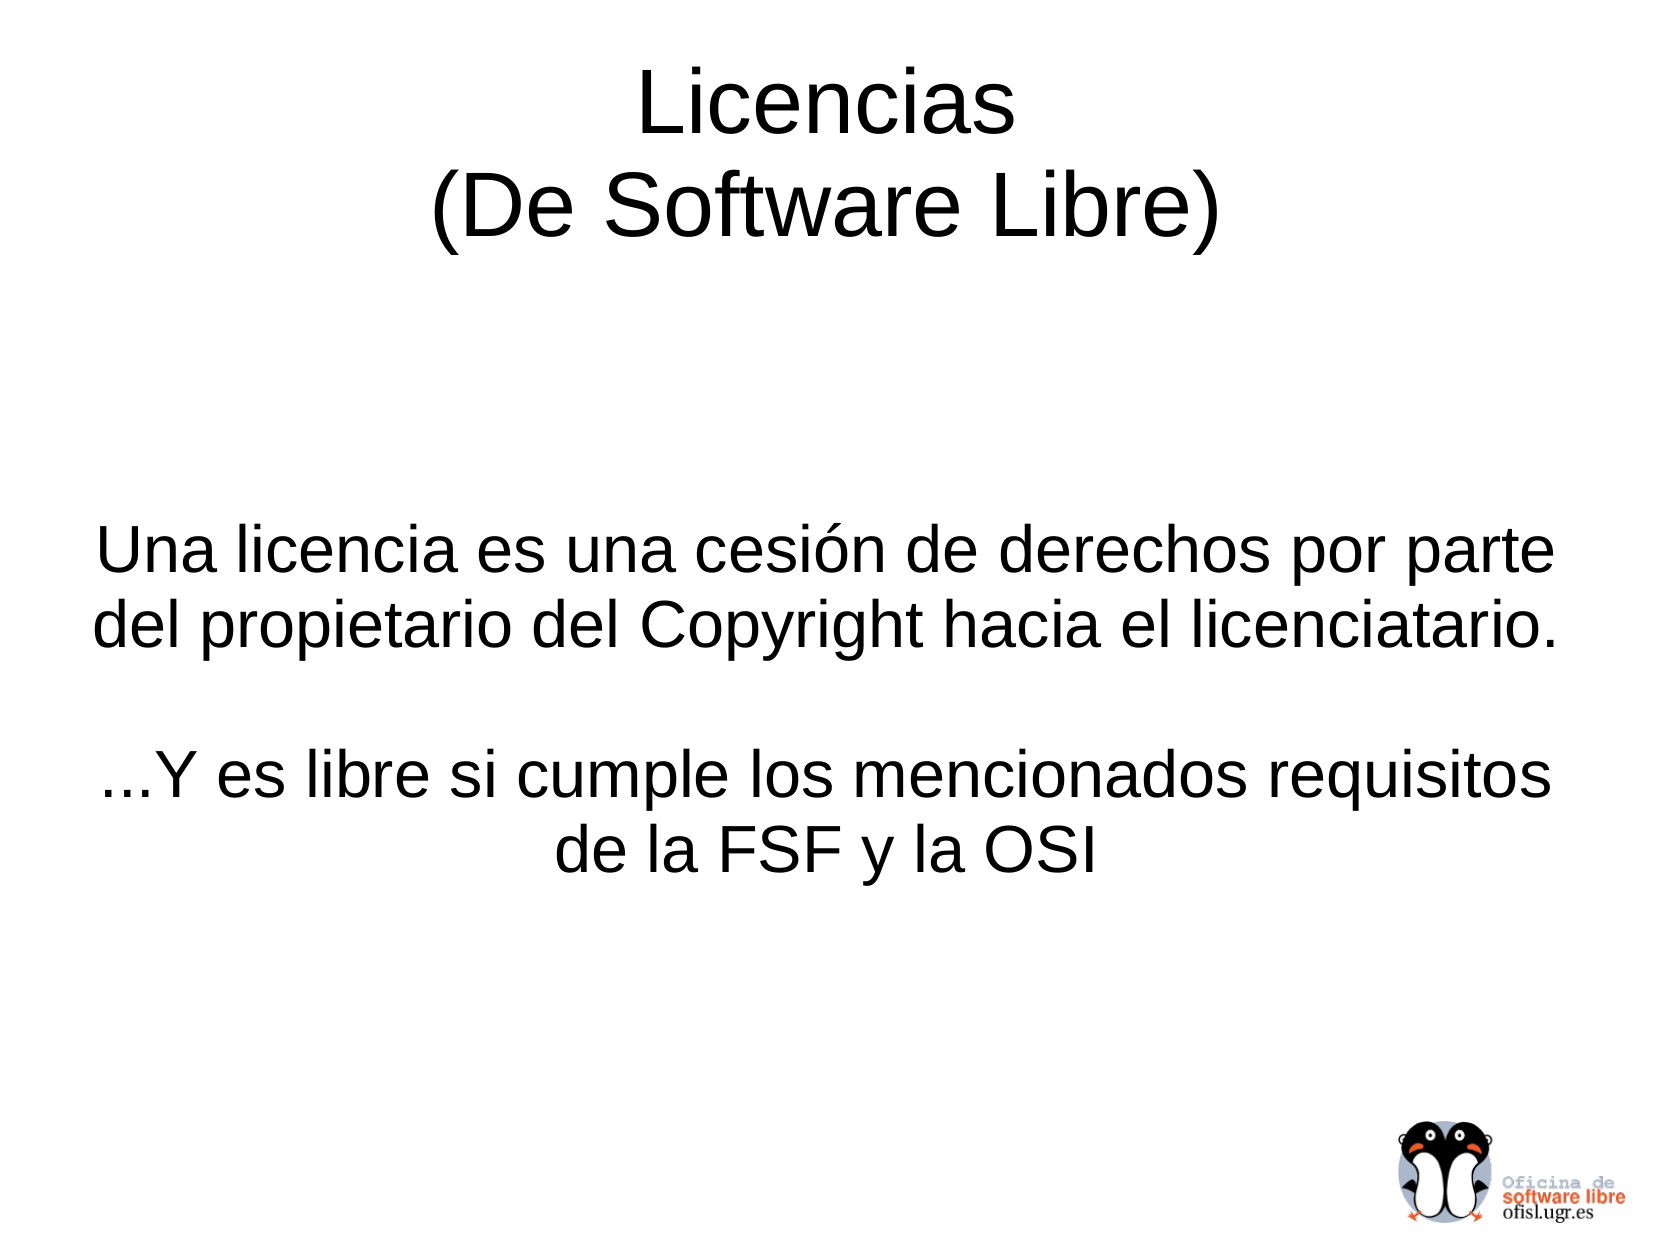

# Licencias (De Software Libre)
Una licencia es una cesión de derechos por parte del propietario del Copyright hacia el licenciatario.
...Y es libre si cumple los mencionados requisitos de la FSF y la OSI